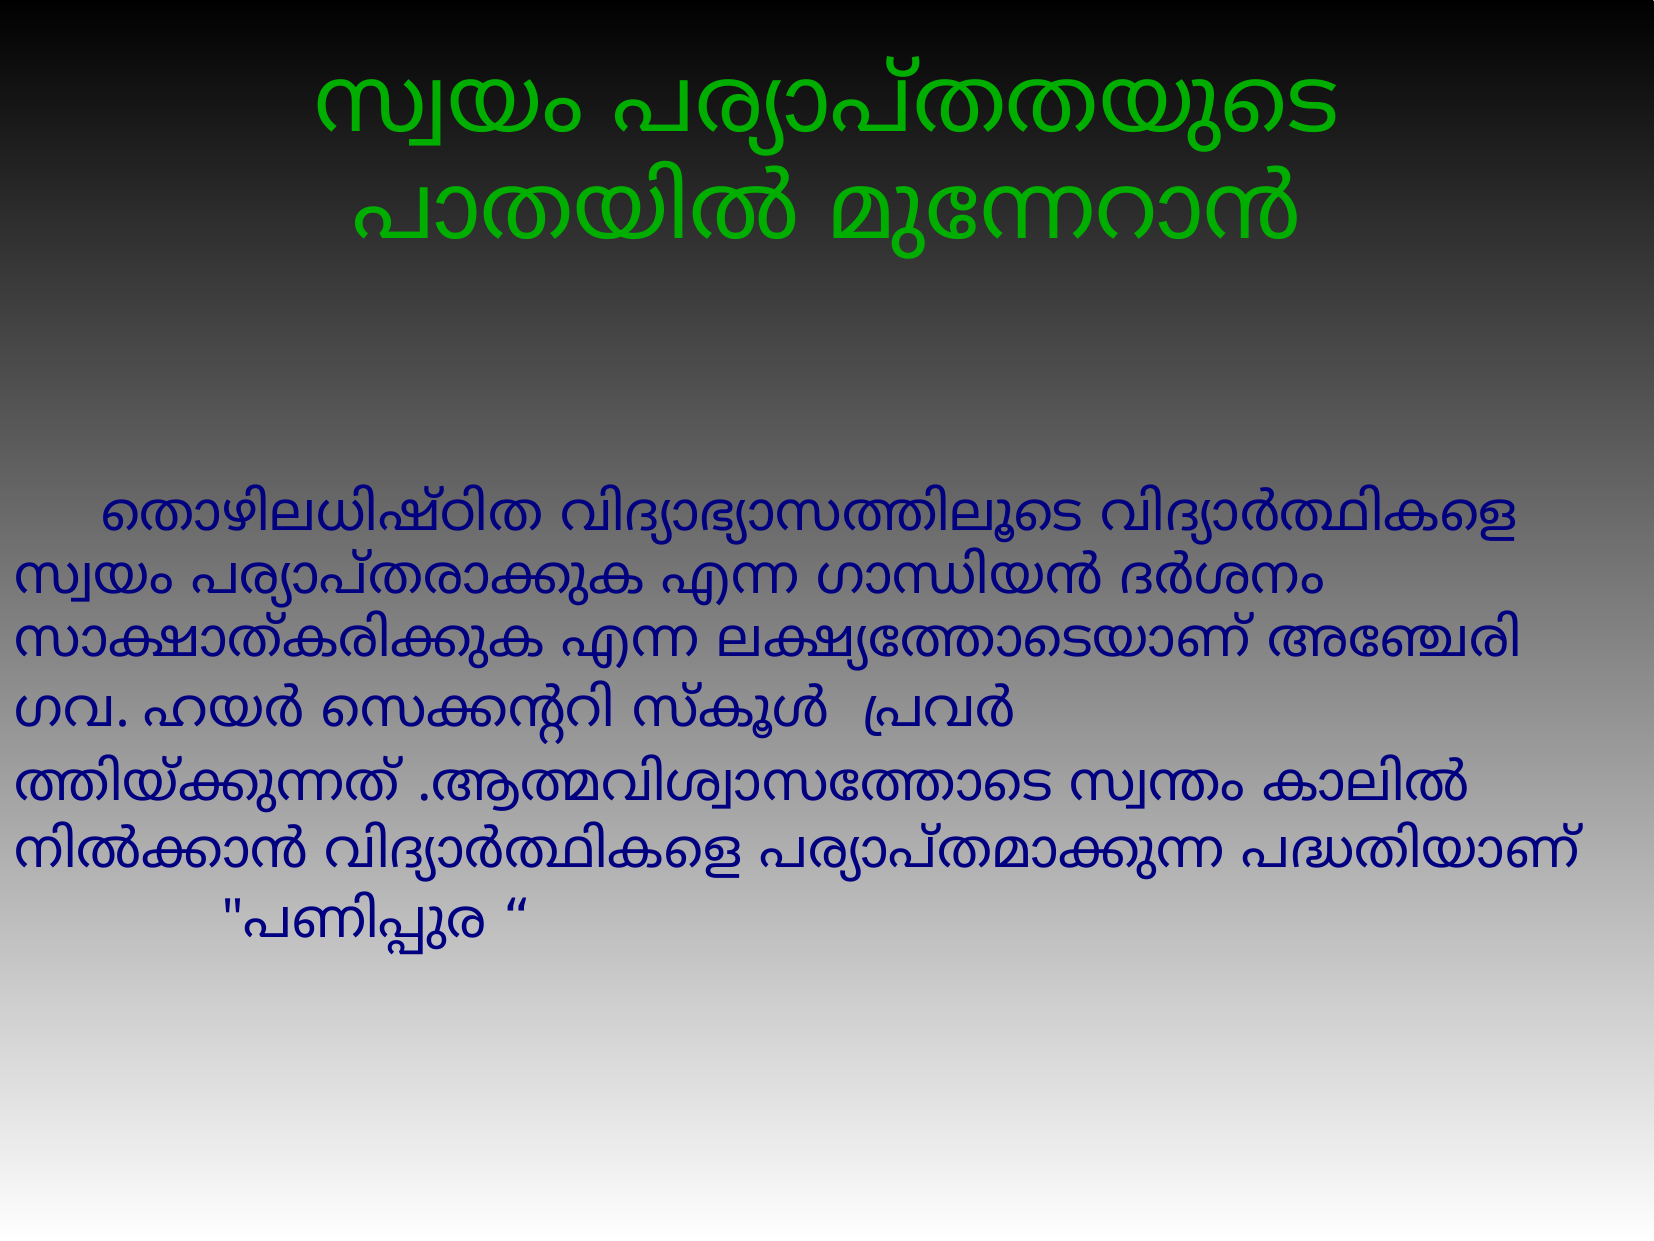

# സ്വയം പര്യാപ്തതയുടെ പാതയില്‍ മുന്നേറാന്‍
 തൊഴിലധിഷ്ഠിത വിദ്യാഭ്യാസത്തിലൂടെ വിദ്യാര്‍ത്ഥികളെ സ്വയം പര്യാപ്തരാക്കുക എന്ന ഗാന്ധിയന്‍ ദര്‍ശനം സാക്ഷാത്‍കരിക്കുക എന്ന ലക്ഷ്യത്തോടെയാണ് അഞ്ചേരി ഗവ. ഹയര്‍ സെക്കന്ററി സ്കൂള്‍ പ്രവര്‍ത്തിയ്ക്കുന്നത് .ആത്മവിശ്വാസത്തോടെ സ്വന്തം കാലില്‍ നില്‍ക്കാന്‍ വിദ്യാര്‍ത്ഥികളെ പര്യാപ്തമാക്കുന്ന പദ്ധതിയാണ് "പണിപ്പുര “